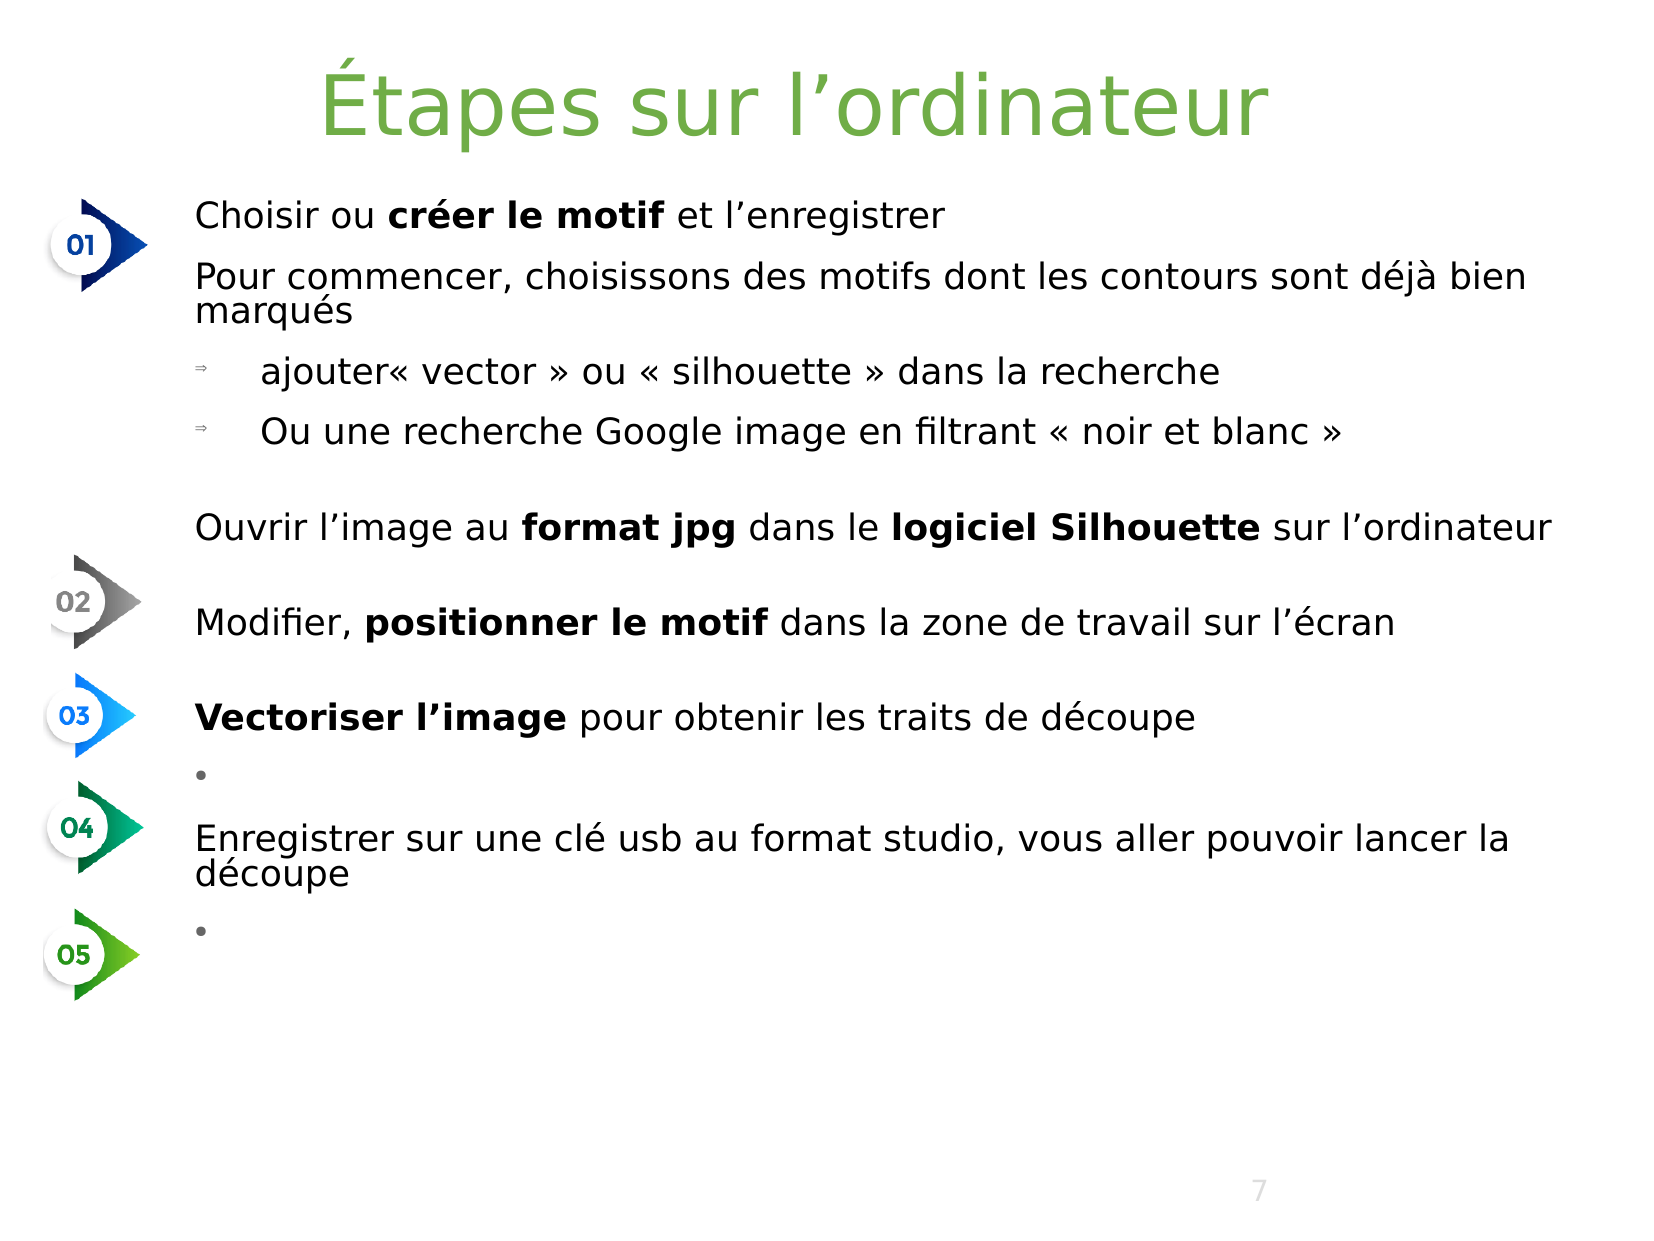

# Étapes sur l’ordinateur
Choisir ou créer le motif et l’enregistrer
Pour commencer, choisissons des motifs dont les contours sont déjà bien marqués
ajouter« vector » ou « silhouette » dans la recherche
Ou une recherche Google image en filtrant « noir et blanc »
Ouvrir l’image au format jpg dans le logiciel Silhouette sur l’ordinateur
Modifier, positionner le motif dans la zone de travail sur l’écran
Vectoriser l’image pour obtenir les traits de découpe
Enregistrer sur une clé usb au format studio, vous aller pouvoir lancer la découpe